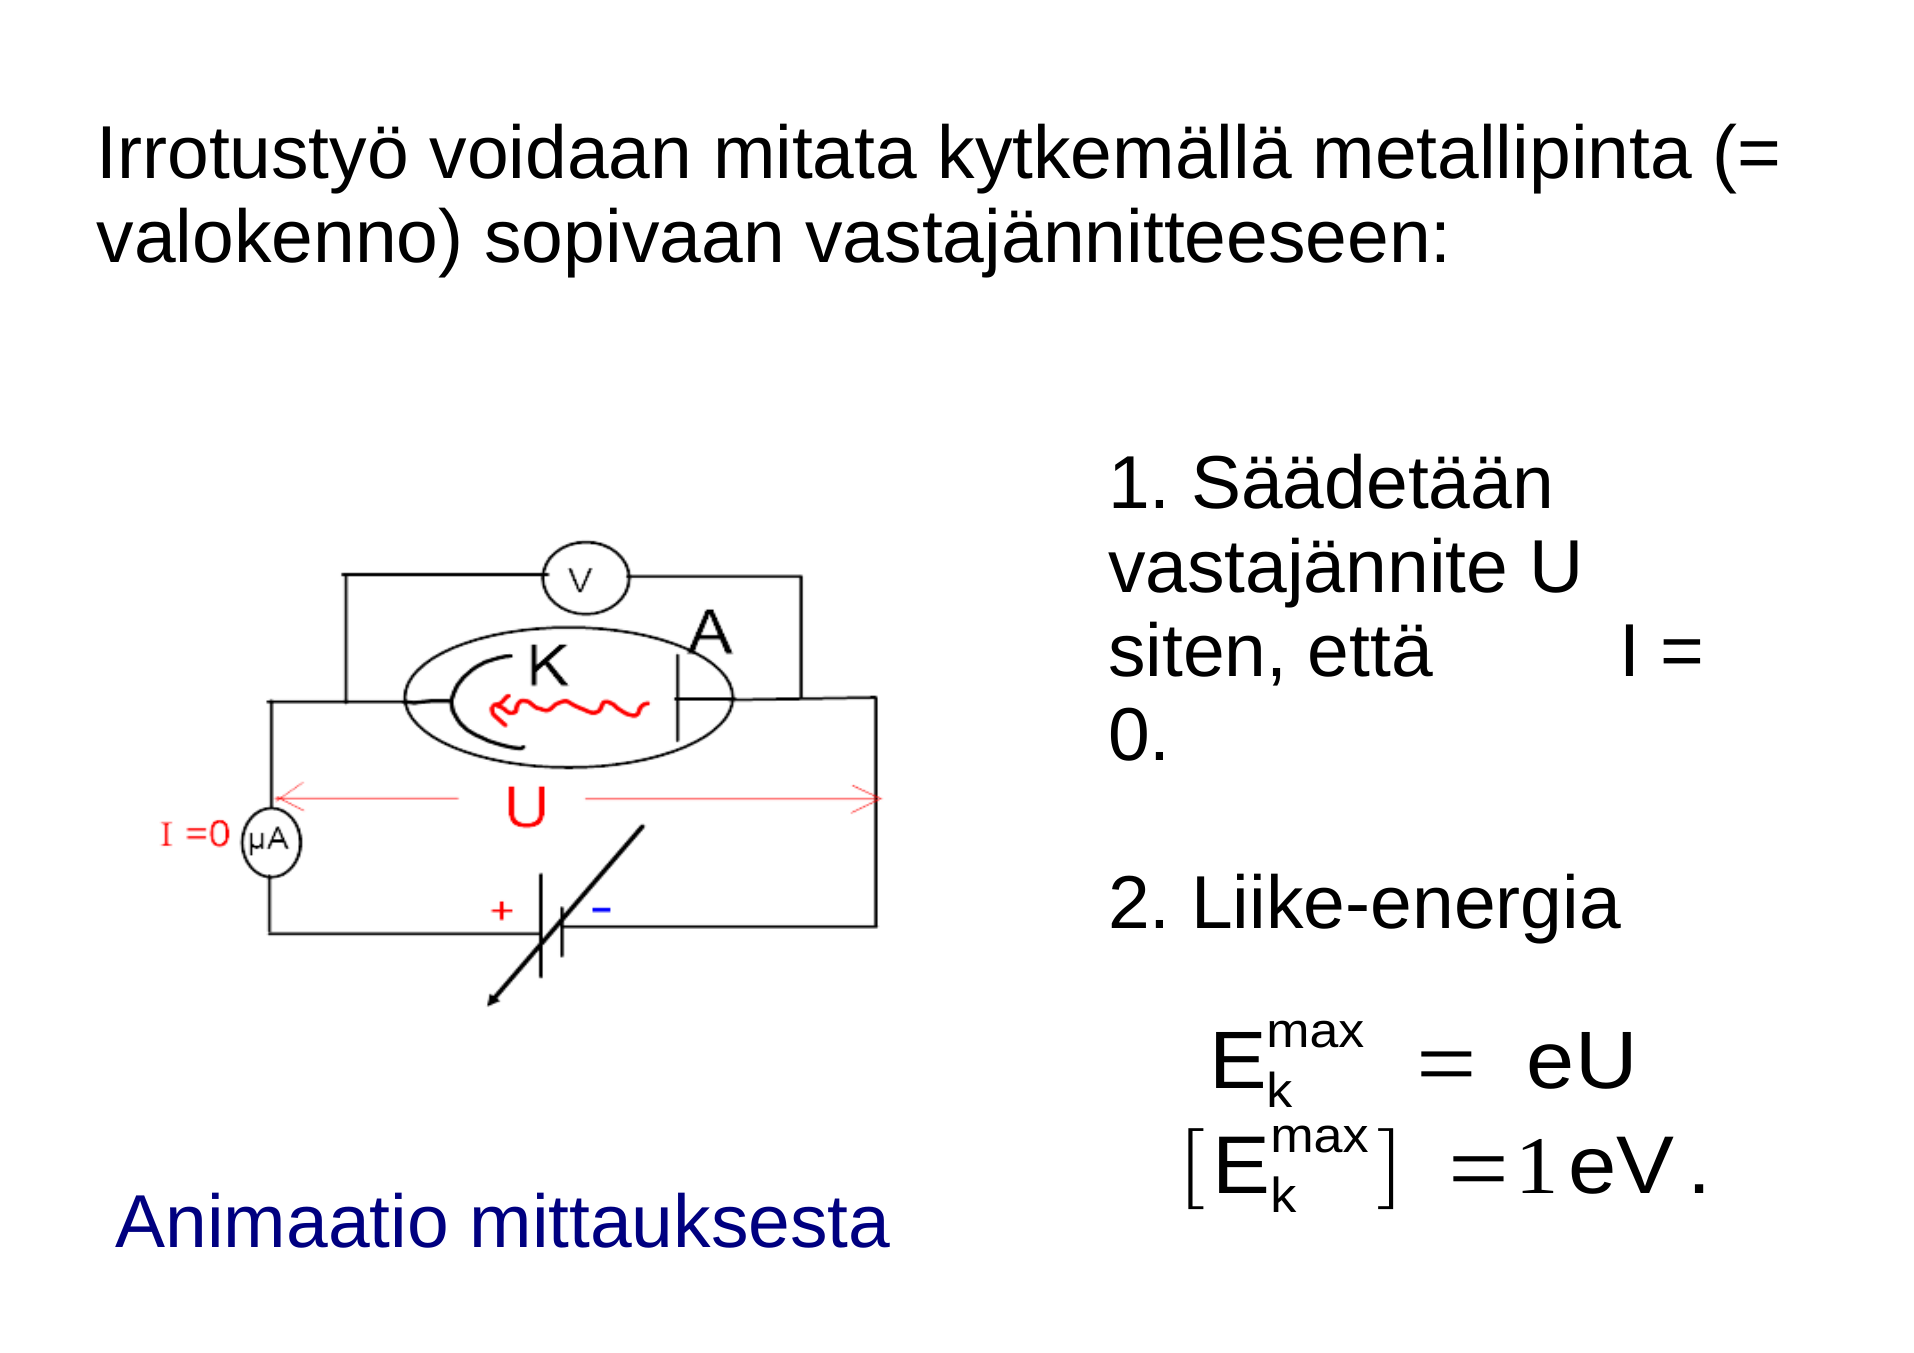

Irrotustyö voidaan mitata kytkemällä metallipinta (= valokenno) sopivaan vastajännitteeseen:
1. Säädetään vastajännite U siten, että I = 0.
2. Liike-energia
Animaatio mittauksesta